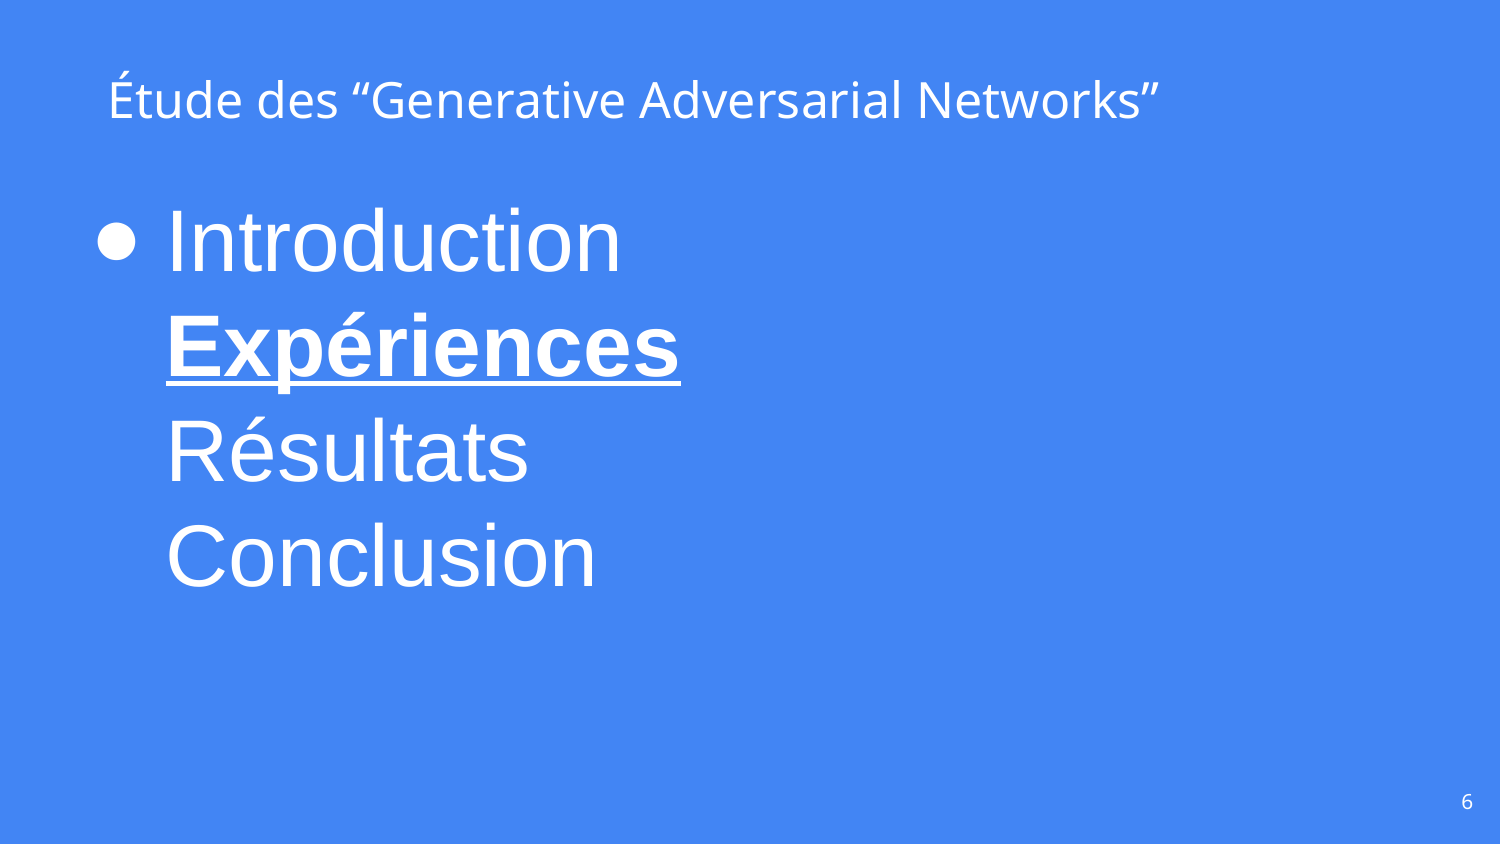

Étude des “Generative Adversarial Networks”
# Introduction Expériences Résultats Conclusion